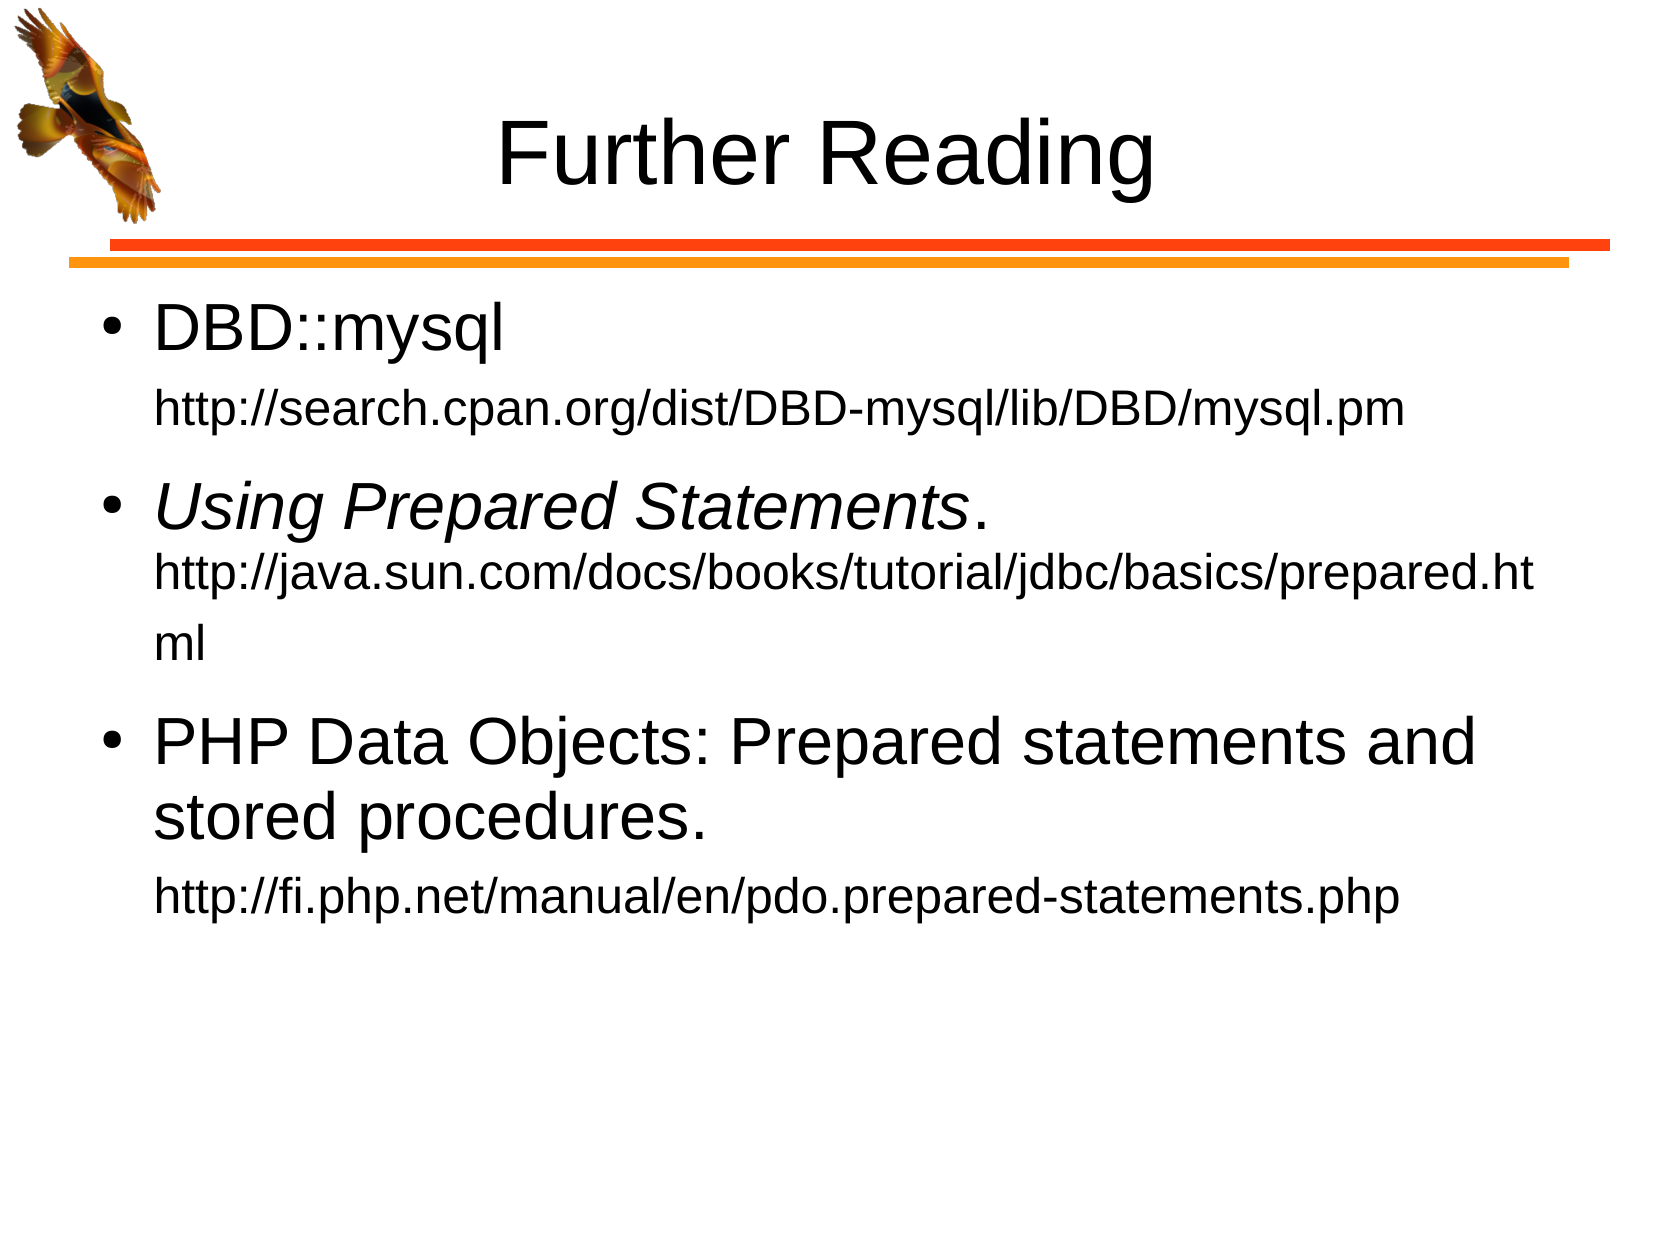

# Further Reading
DBD::mysql
http://search.cpan.org/dist/DBD-mysql/lib/DBD/mysql.pm
Using Prepared Statements.
http://java.sun.com/docs/books/tutorial/jdbc/basics/prepared.html
PHP Data Objects: Prepared statements and stored procedures.
http://fi.php.net/manual/en/pdo.prepared-statements.php